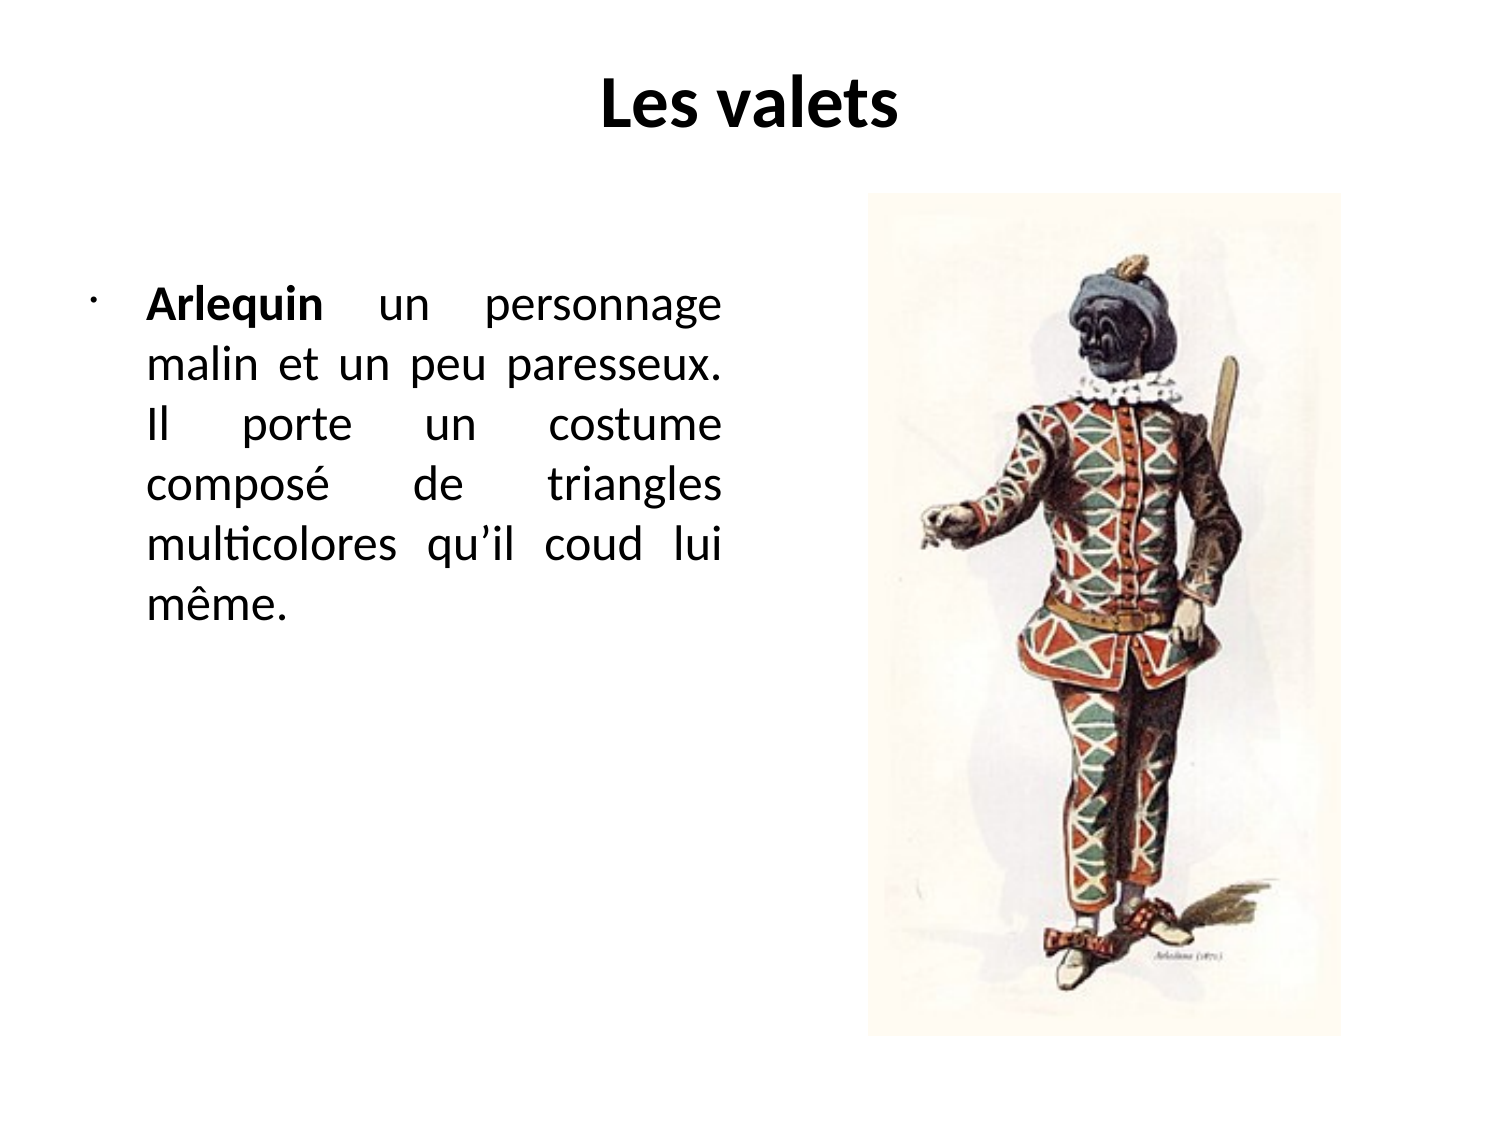

# Les valets
Arlequin un personnage malin et un peu paresseux. Il porte un costume composé de triangles multicolores qu’il coud lui même.